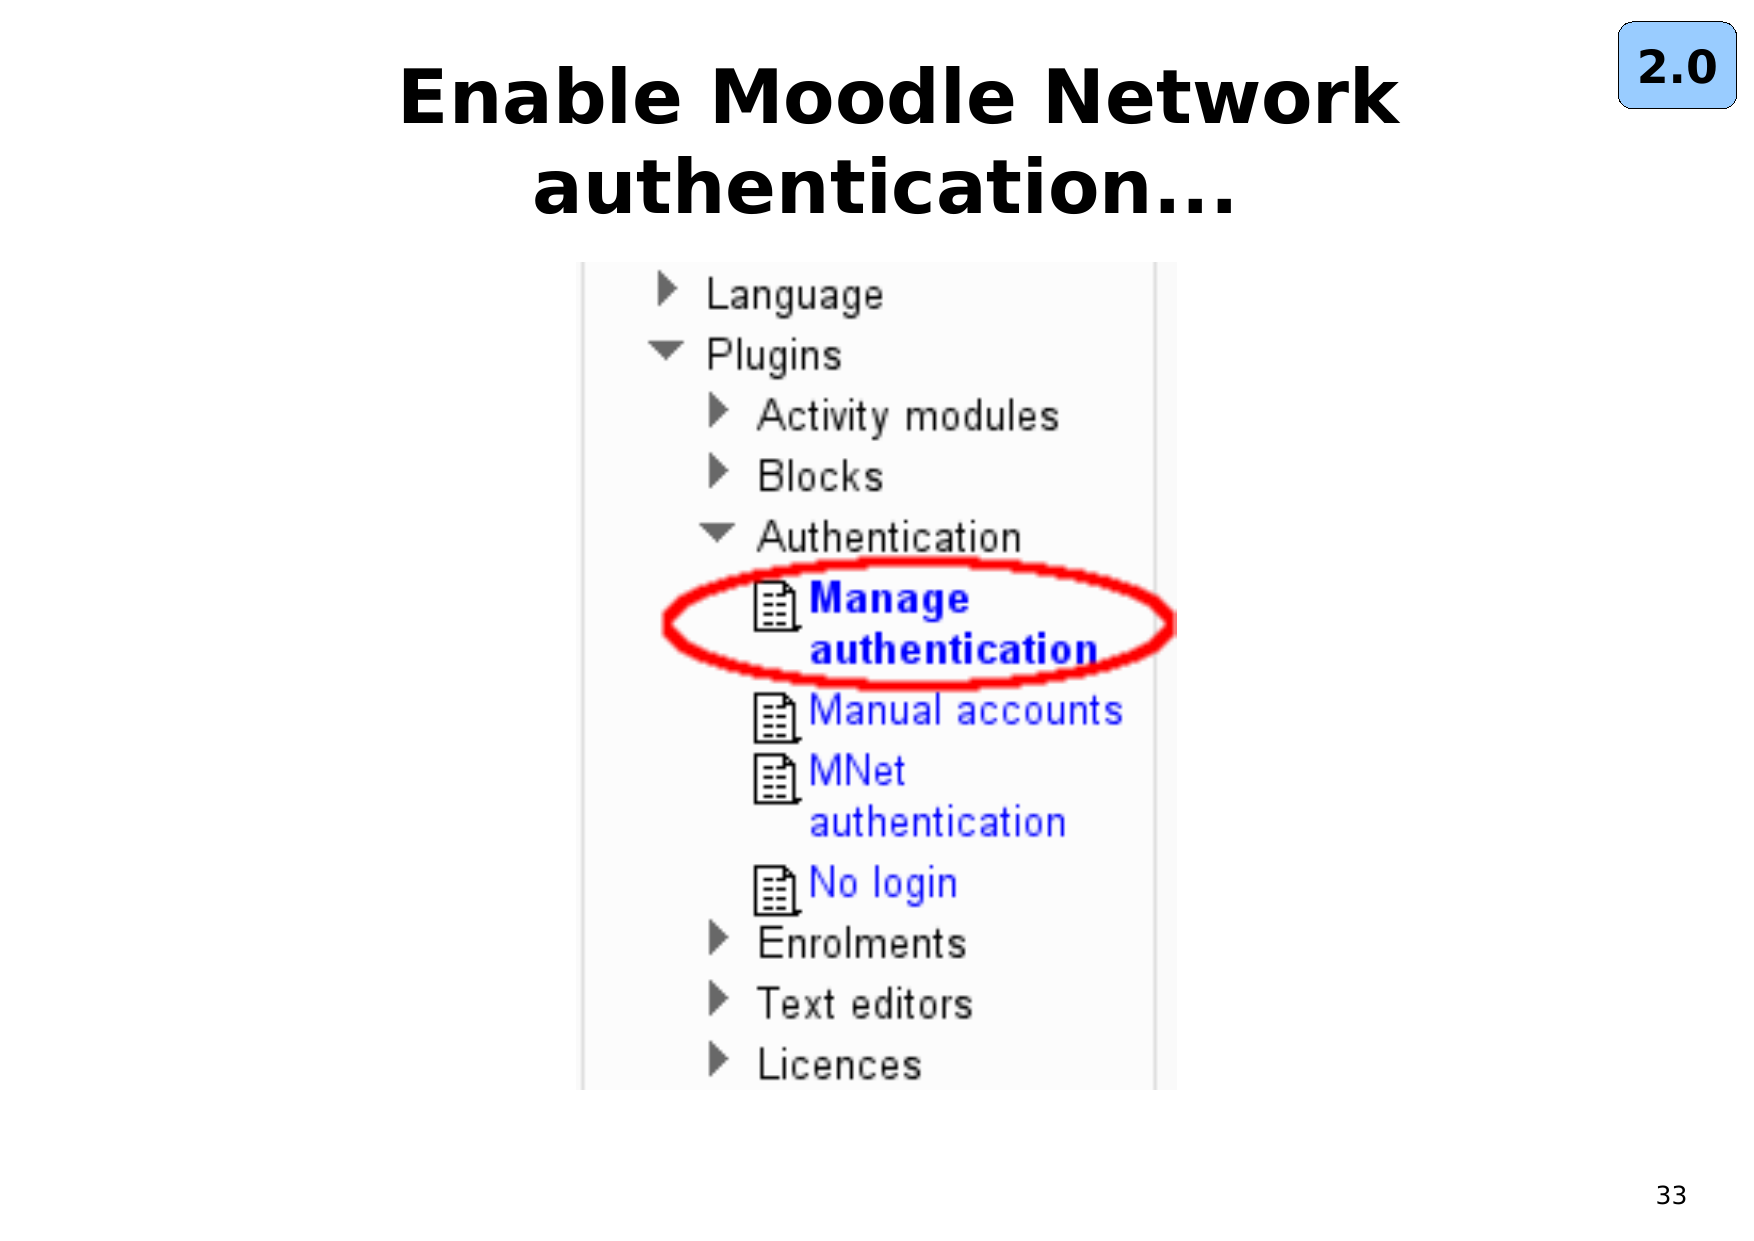

2.0
# Enable Moodle Network authentication...
33